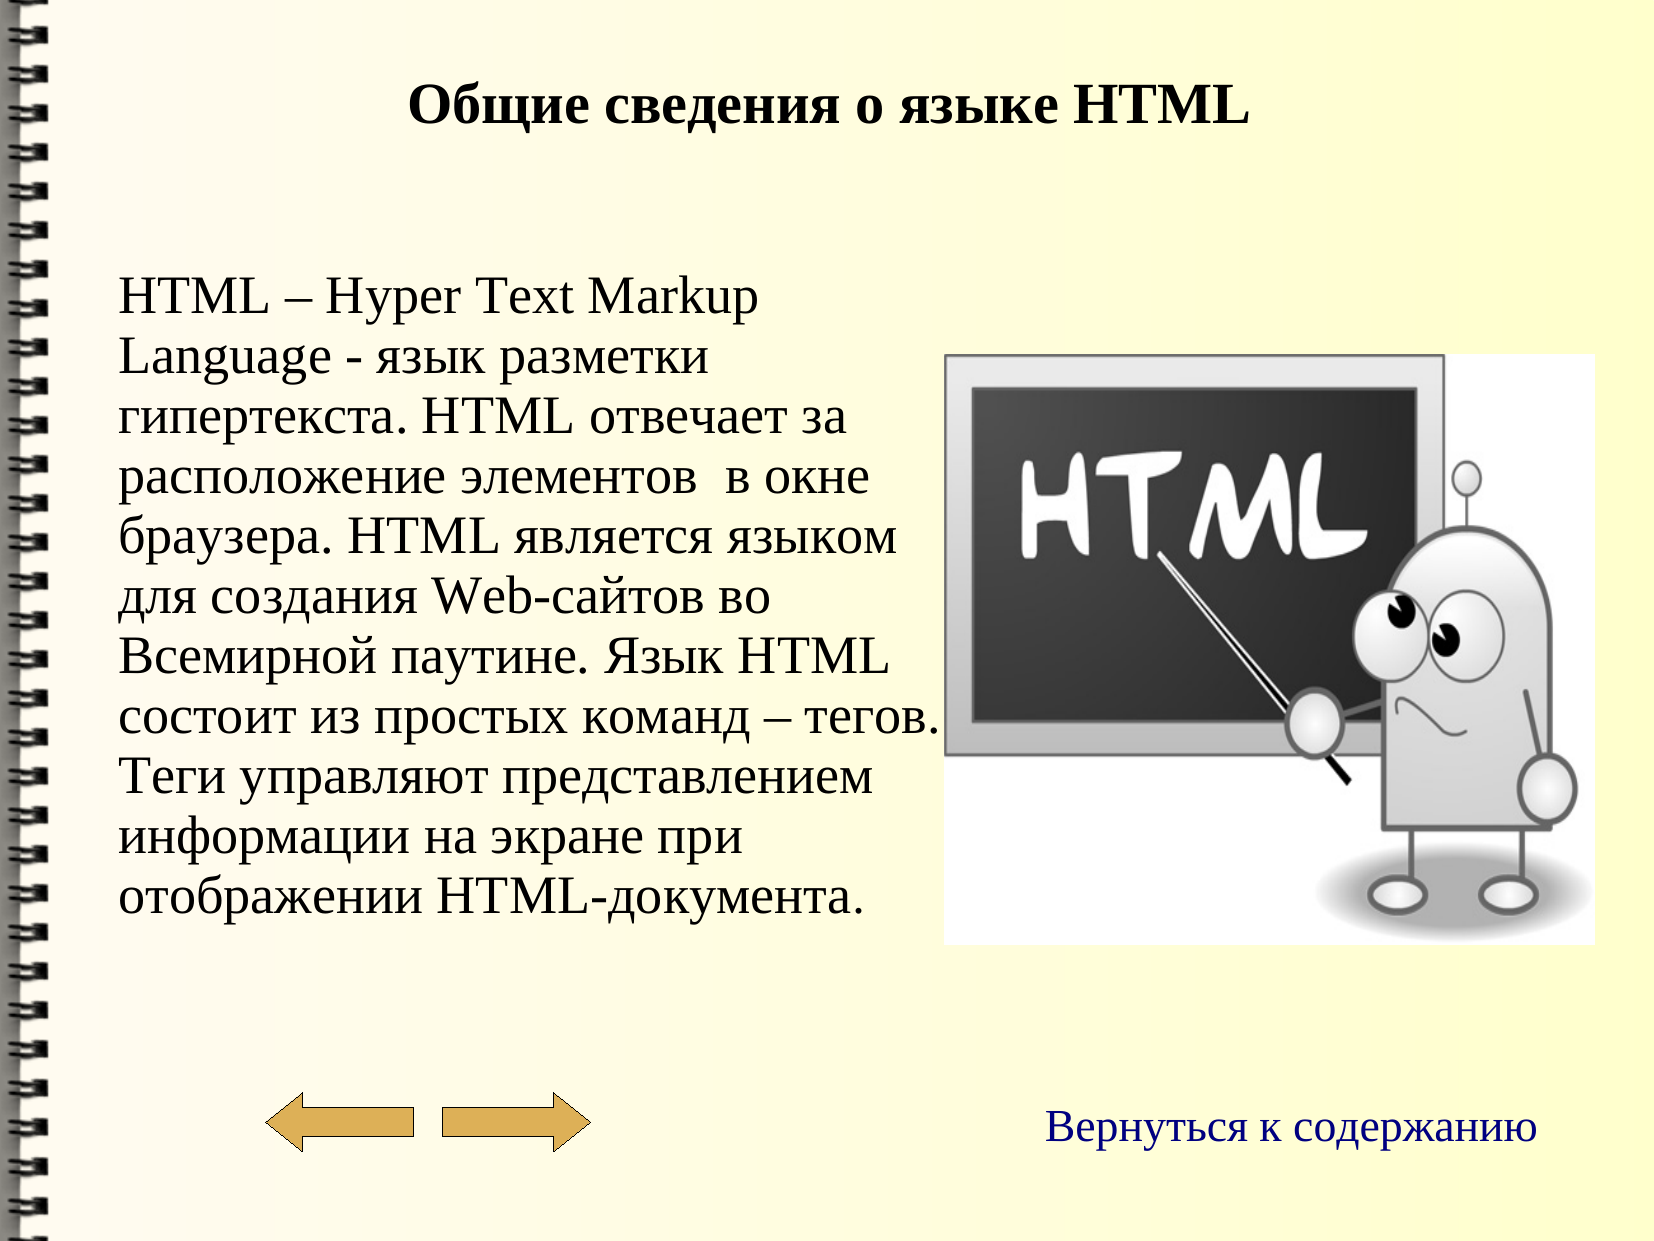

# Oбщие сведения о языке HTML
HTML – Hyper Text Markup Language - язык разметки гипертекста. HTML отвечает за расположение элементов в окне браузера. HTML является языком для создания Web-сайтов во Всемирной паутине. Язык HTML состоит из простых команд – тегов. Теги управляют представлением информации на экране при отображении HTML-документа.
 Вернуться к содержанию